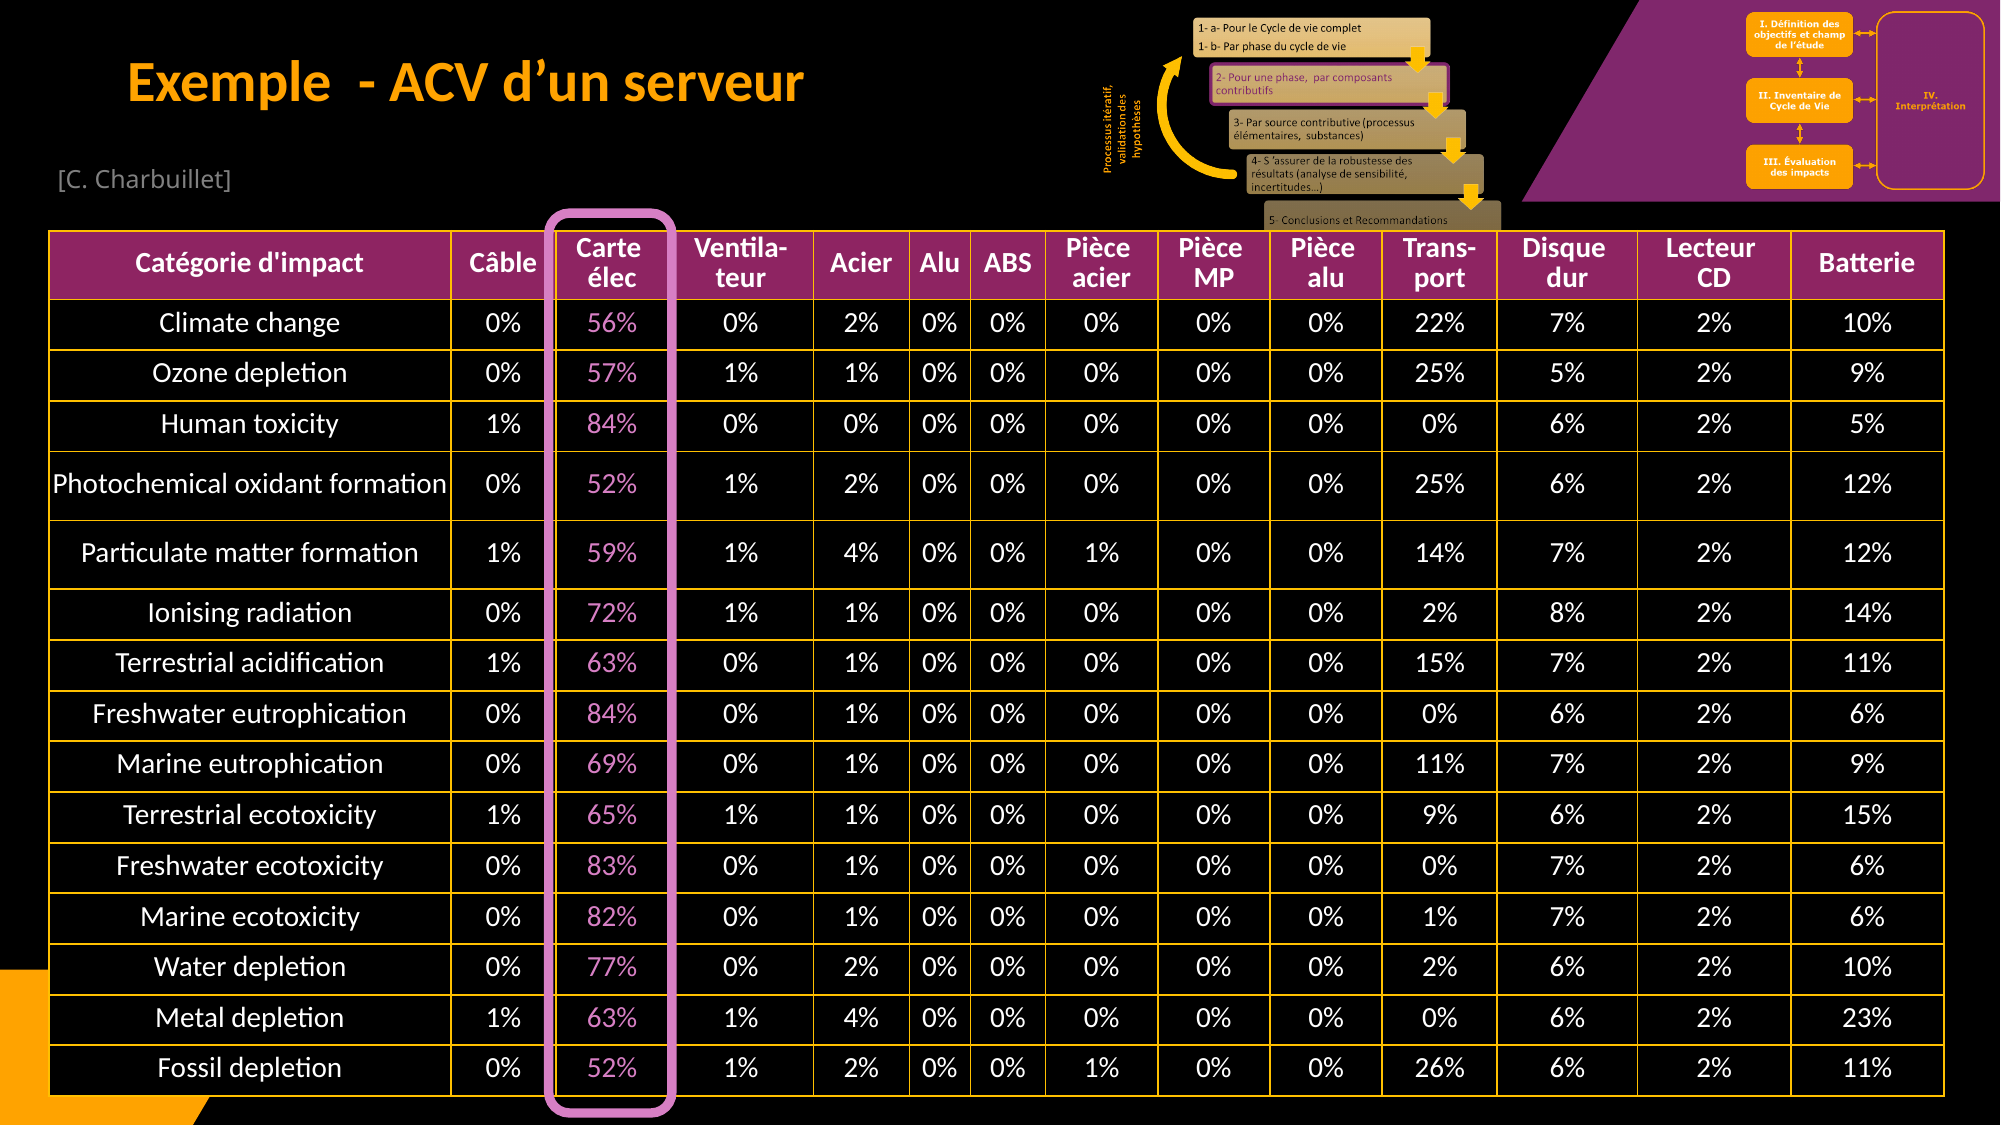

# Exemple - ACV d’un serveur
[C. Charbuillet]
| Catégorie d'impact | Câble | Carte élec | Ventila- teur | Acier | Alu | ABS | Pièce acier | Pièce MP | Pièce alu | Trans- port | Disque dur | Lecteur CD | Batterie |
| --- | --- | --- | --- | --- | --- | --- | --- | --- | --- | --- | --- | --- | --- |
| Climate change | 0% | 56% | 0% | 2% | 0% | 0% | 0% | 0% | 0% | 22% | 7% | 2% | 10% |
| Ozone depletion | 0% | 57% | 1% | 1% | 0% | 0% | 0% | 0% | 0% | 25% | 5% | 2% | 9% |
| Human toxicity | 1% | 84% | 0% | 0% | 0% | 0% | 0% | 0% | 0% | 0% | 6% | 2% | 5% |
| Photochemical oxidant formation | 0% | 52% | 1% | 2% | 0% | 0% | 0% | 0% | 0% | 25% | 6% | 2% | 12% |
| Particulate matter formation | 1% | 59% | 1% | 4% | 0% | 0% | 1% | 0% | 0% | 14% | 7% | 2% | 12% |
| Ionising radiation | 0% | 72% | 1% | 1% | 0% | 0% | 0% | 0% | 0% | 2% | 8% | 2% | 14% |
| Terrestrial acidification | 1% | 63% | 0% | 1% | 0% | 0% | 0% | 0% | 0% | 15% | 7% | 2% | 11% |
| Freshwater eutrophication | 0% | 84% | 0% | 1% | 0% | 0% | 0% | 0% | 0% | 0% | 6% | 2% | 6% |
| Marine eutrophication | 0% | 69% | 0% | 1% | 0% | 0% | 0% | 0% | 0% | 11% | 7% | 2% | 9% |
| Terrestrial ecotoxicity | 1% | 65% | 1% | 1% | 0% | 0% | 0% | 0% | 0% | 9% | 6% | 2% | 15% |
| Freshwater ecotoxicity | 0% | 83% | 0% | 1% | 0% | 0% | 0% | 0% | 0% | 0% | 7% | 2% | 6% |
| Marine ecotoxicity | 0% | 82% | 0% | 1% | 0% | 0% | 0% | 0% | 0% | 1% | 7% | 2% | 6% |
| Water depletion | 0% | 77% | 0% | 2% | 0% | 0% | 0% | 0% | 0% | 2% | 6% | 2% | 10% |
| Metal depletion | 1% | 63% | 1% | 4% | 0% | 0% | 0% | 0% | 0% | 0% | 6% | 2% | 23% |
| Fossil depletion | 0% | 52% | 1% | 2% | 0% | 0% | 1% | 0% | 0% | 26% | 6% | 2% | 11% |